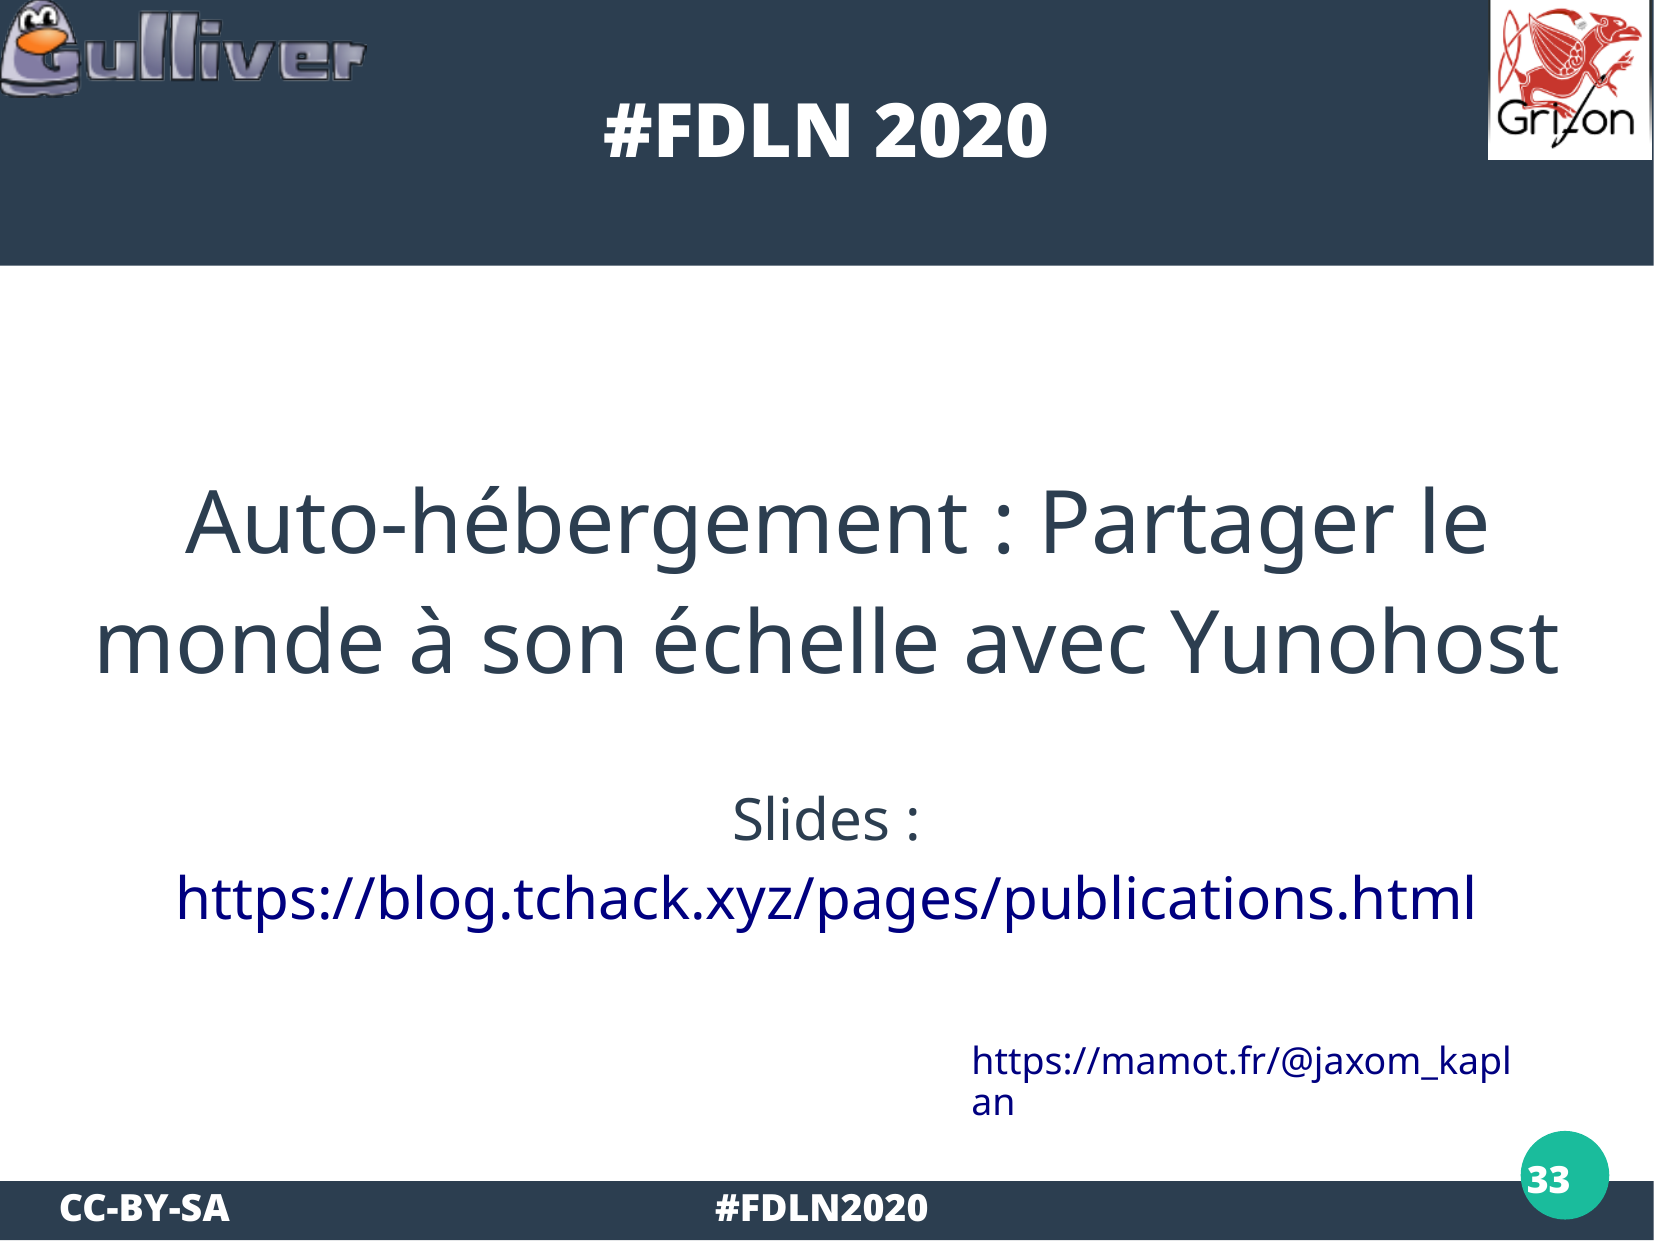

# #FDLN 2020
 Auto-hébergement : Partager le monde à son échelle avec Yunohost
Slides :
https://blog.tchack.xyz/pages/publications.html
https://mamot.fr/@jaxom_kaplan
33